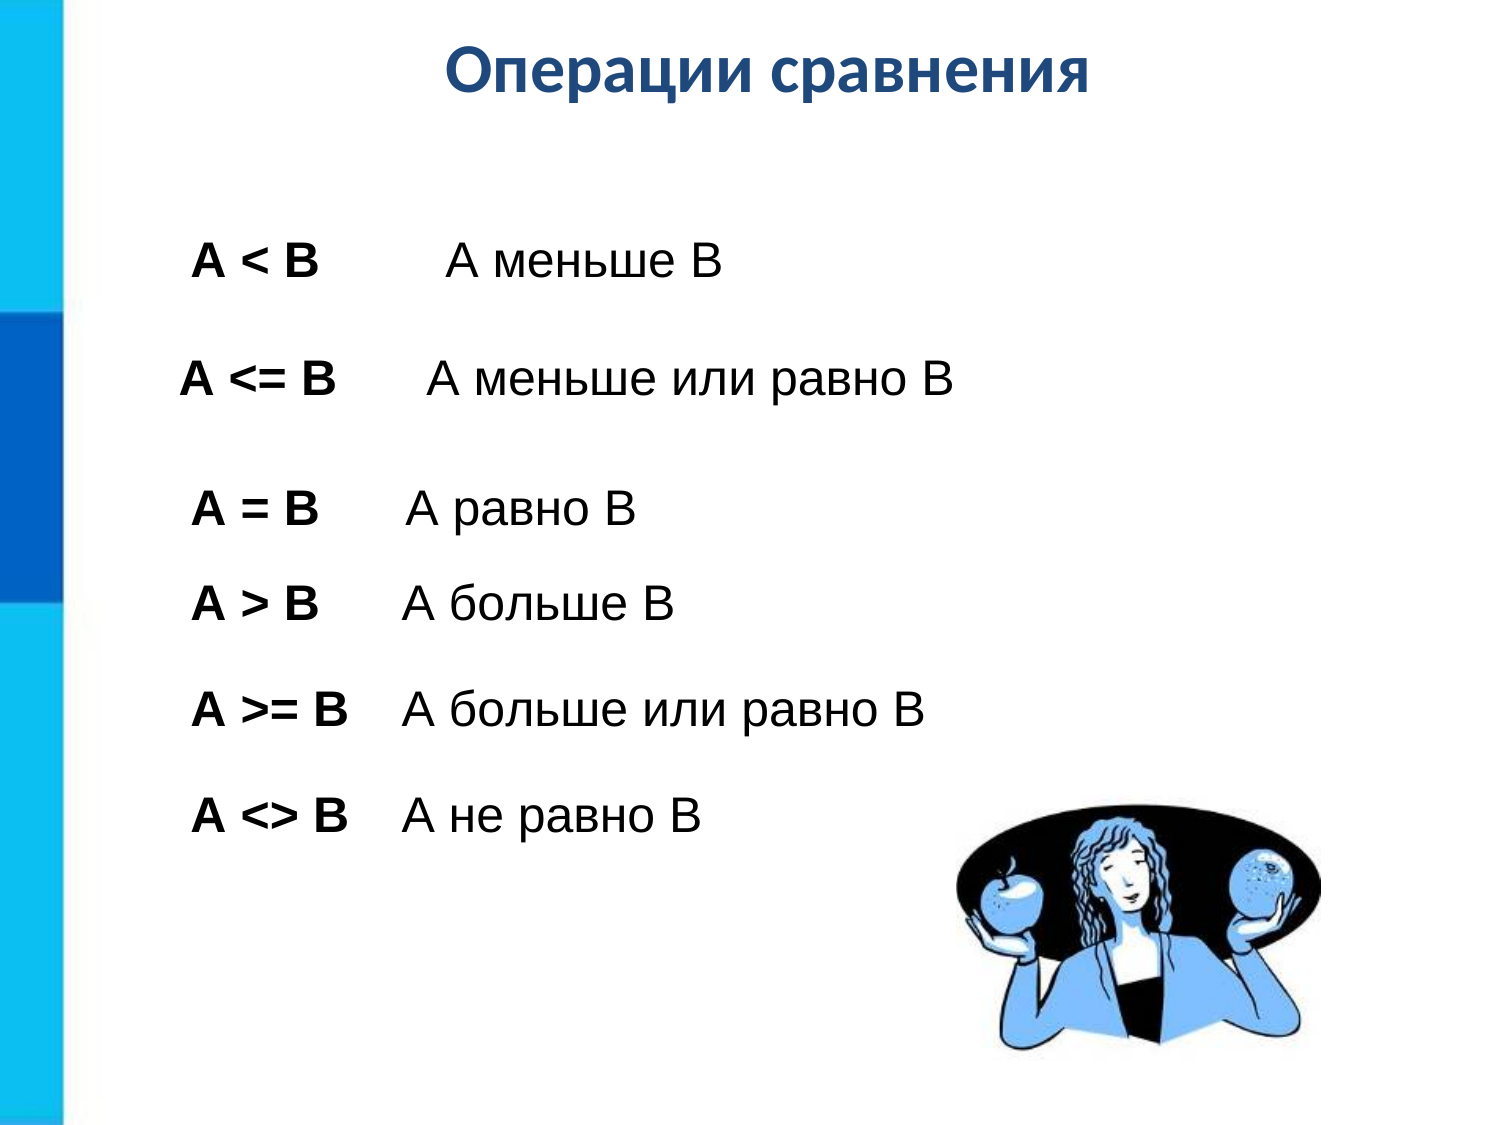

Операции сравнения
| A < B | А меньше В |
| --- | --- |
| A <= B | А меньше или равно В |
| --- | --- |
| A = B | А равно В |
| --- | --- |
| A > B | А больше В |
| --- | --- |
| A >= B | А больше или равно В |
| --- | --- |
| A <> B | А не равно В |
| --- | --- |